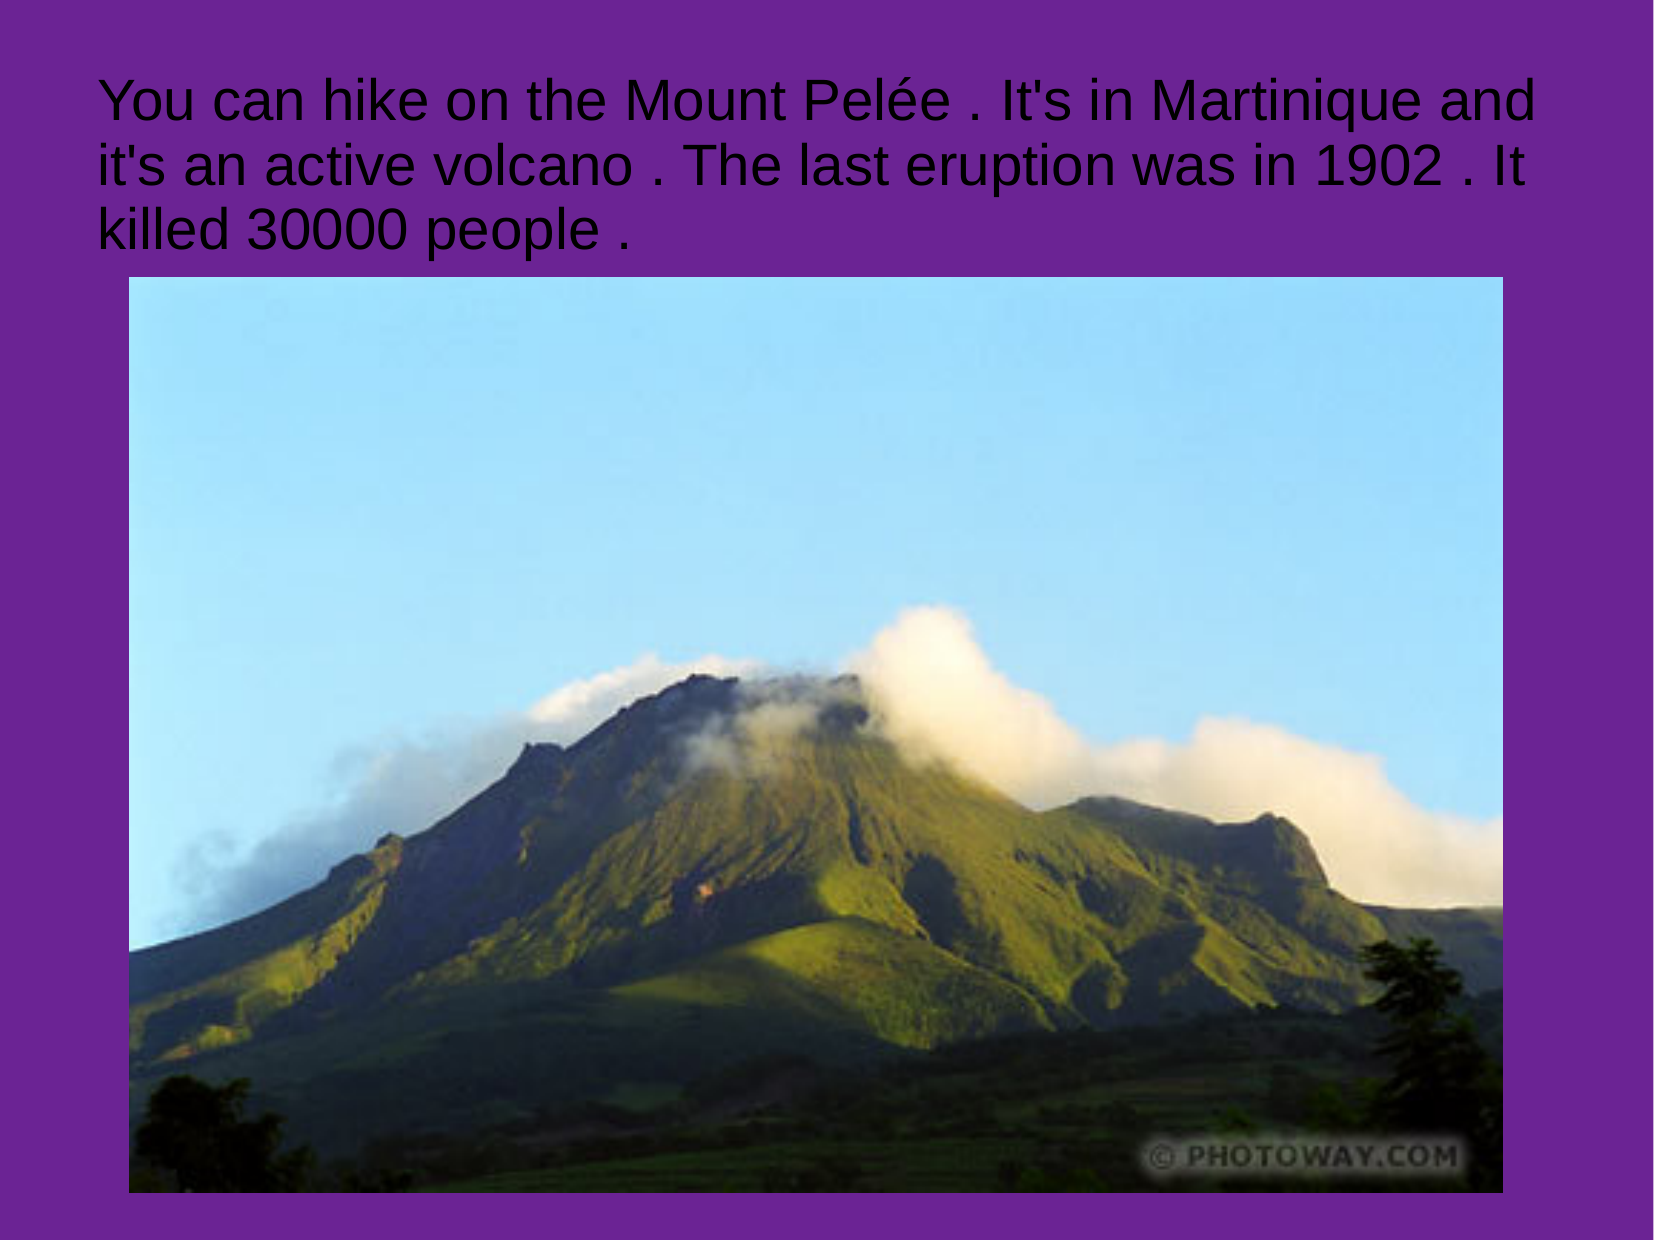

You can hike on the Mount Pelée . It's in Martinique and it's an active volcano . The last eruption was in 1902 . It killed 30000 people .